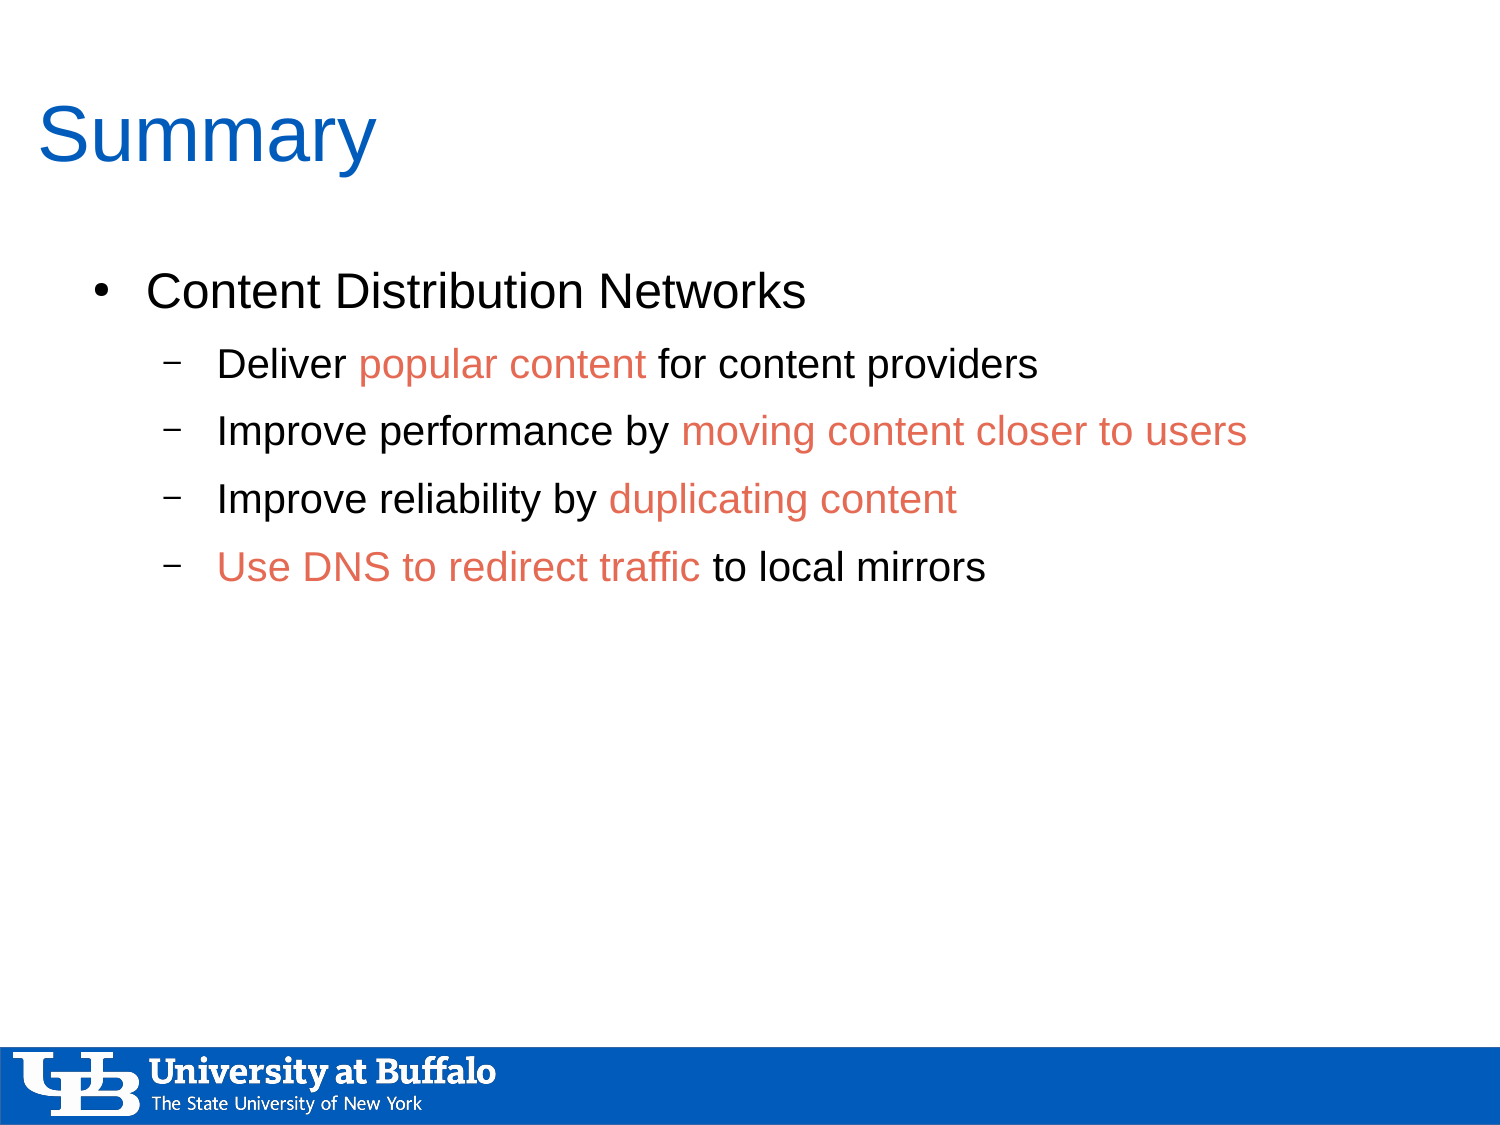

# Summary
Content Distribution Networks
Deliver popular content for content providers
Improve performance by moving content closer to users
Improve reliability by duplicating content
Use DNS to redirect traffic to local mirrors